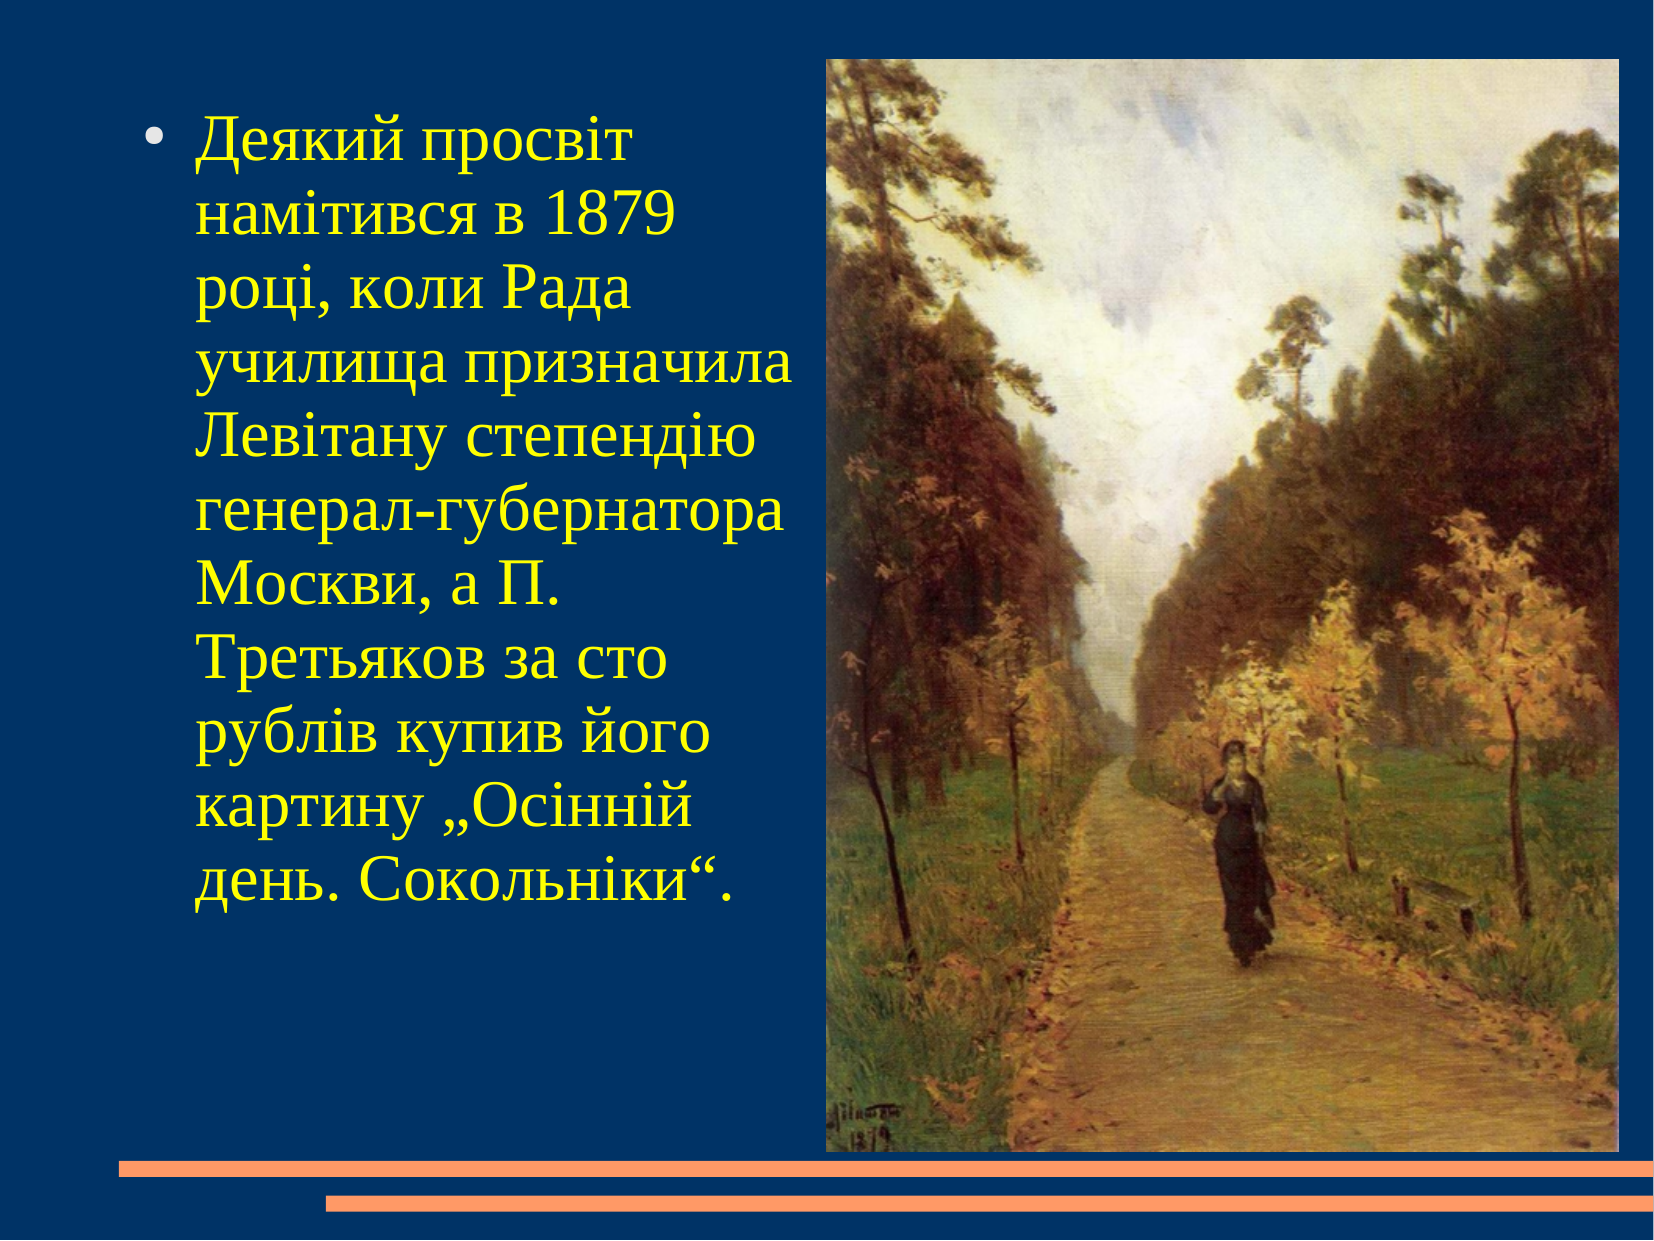

# Деякий просвіт намітився в 1879 році, коли Рада училища призначила Левітану степендію генерал-губернатора Москви, а П. Третьяков за сто рублів купив його картину „Осінній день. Сокольніки“.